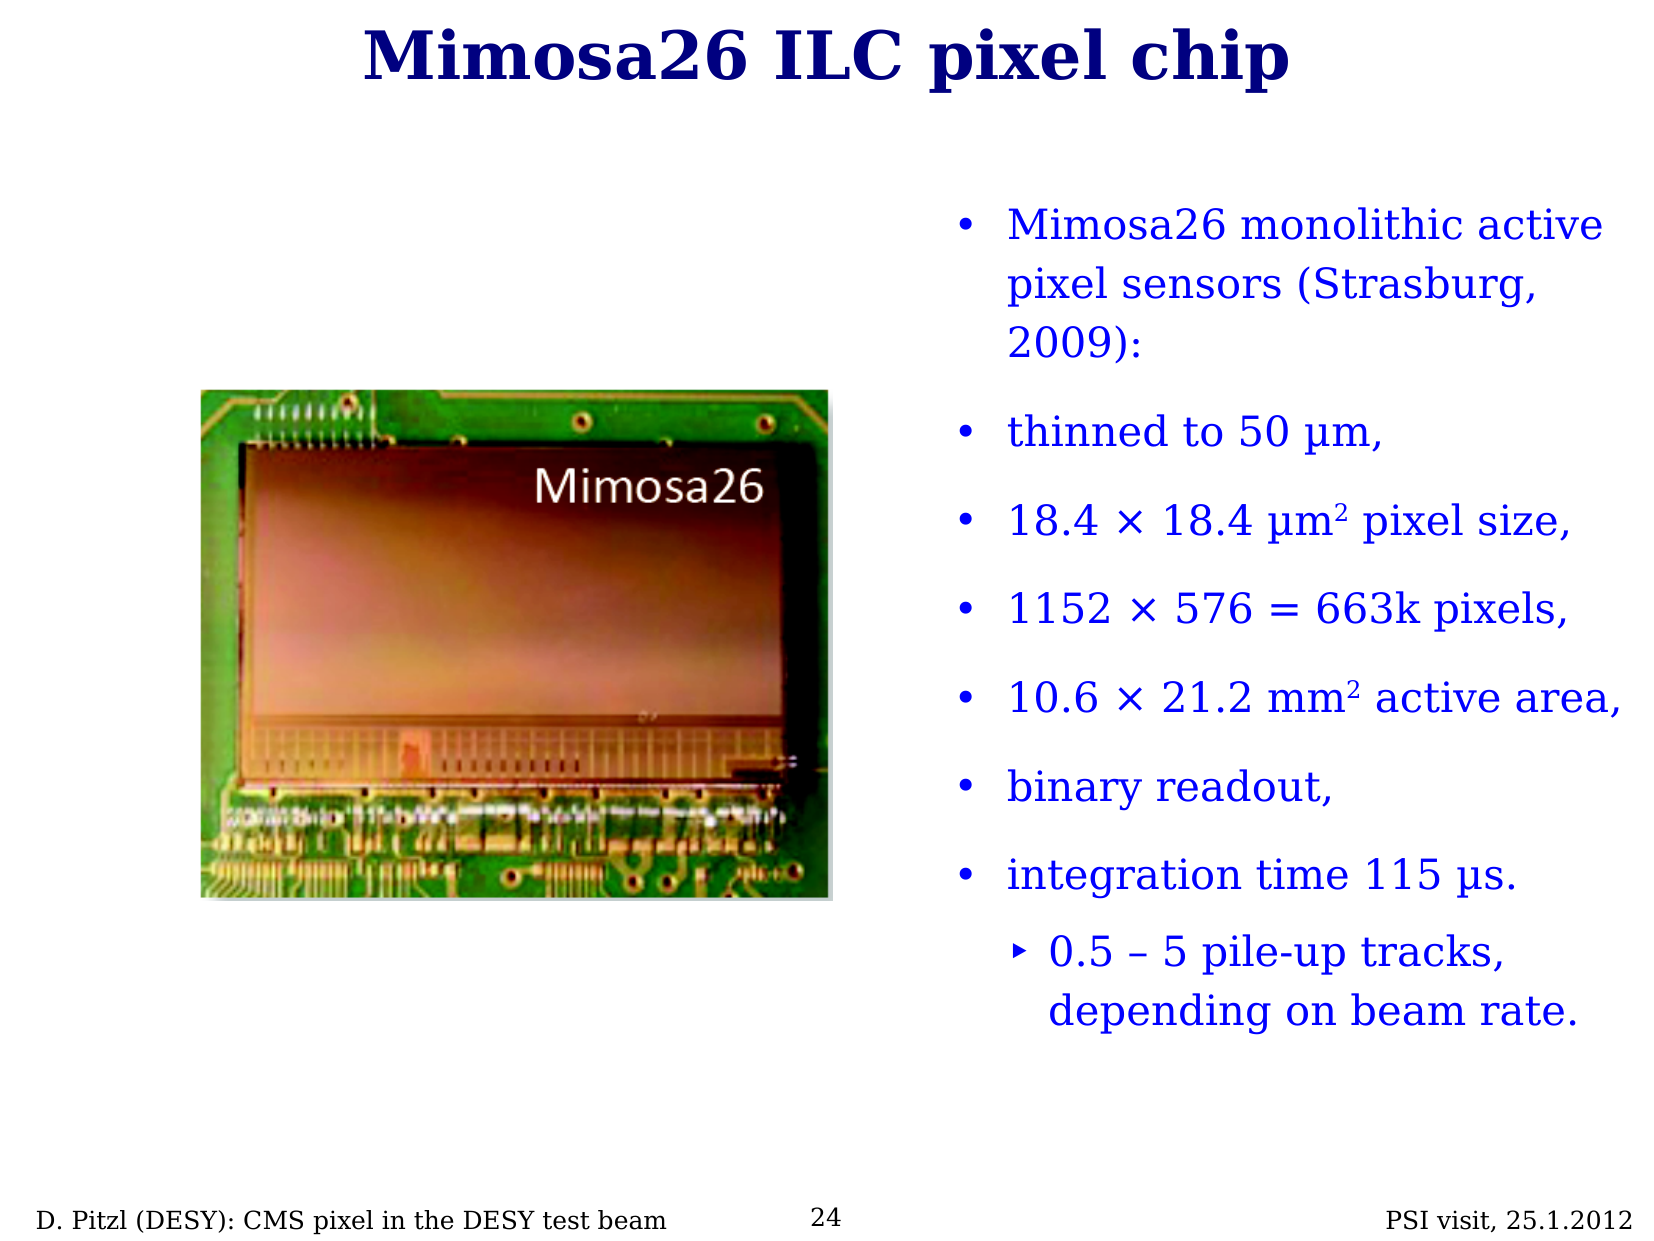

# Mimosa26 ILC pixel chip
Mimosa26 monolithic active pixel sensors (Strasburg, 2009):
thinned to 50 µm,
18.4 × 18.4 µm2 pixel size,
1152 × 576 = 663k pixels,
10.6 × 21.2 mm2 active area,
binary readout,
integration time 115 µs.
0.5 – 5 pile-up tracks, depending on beam rate.